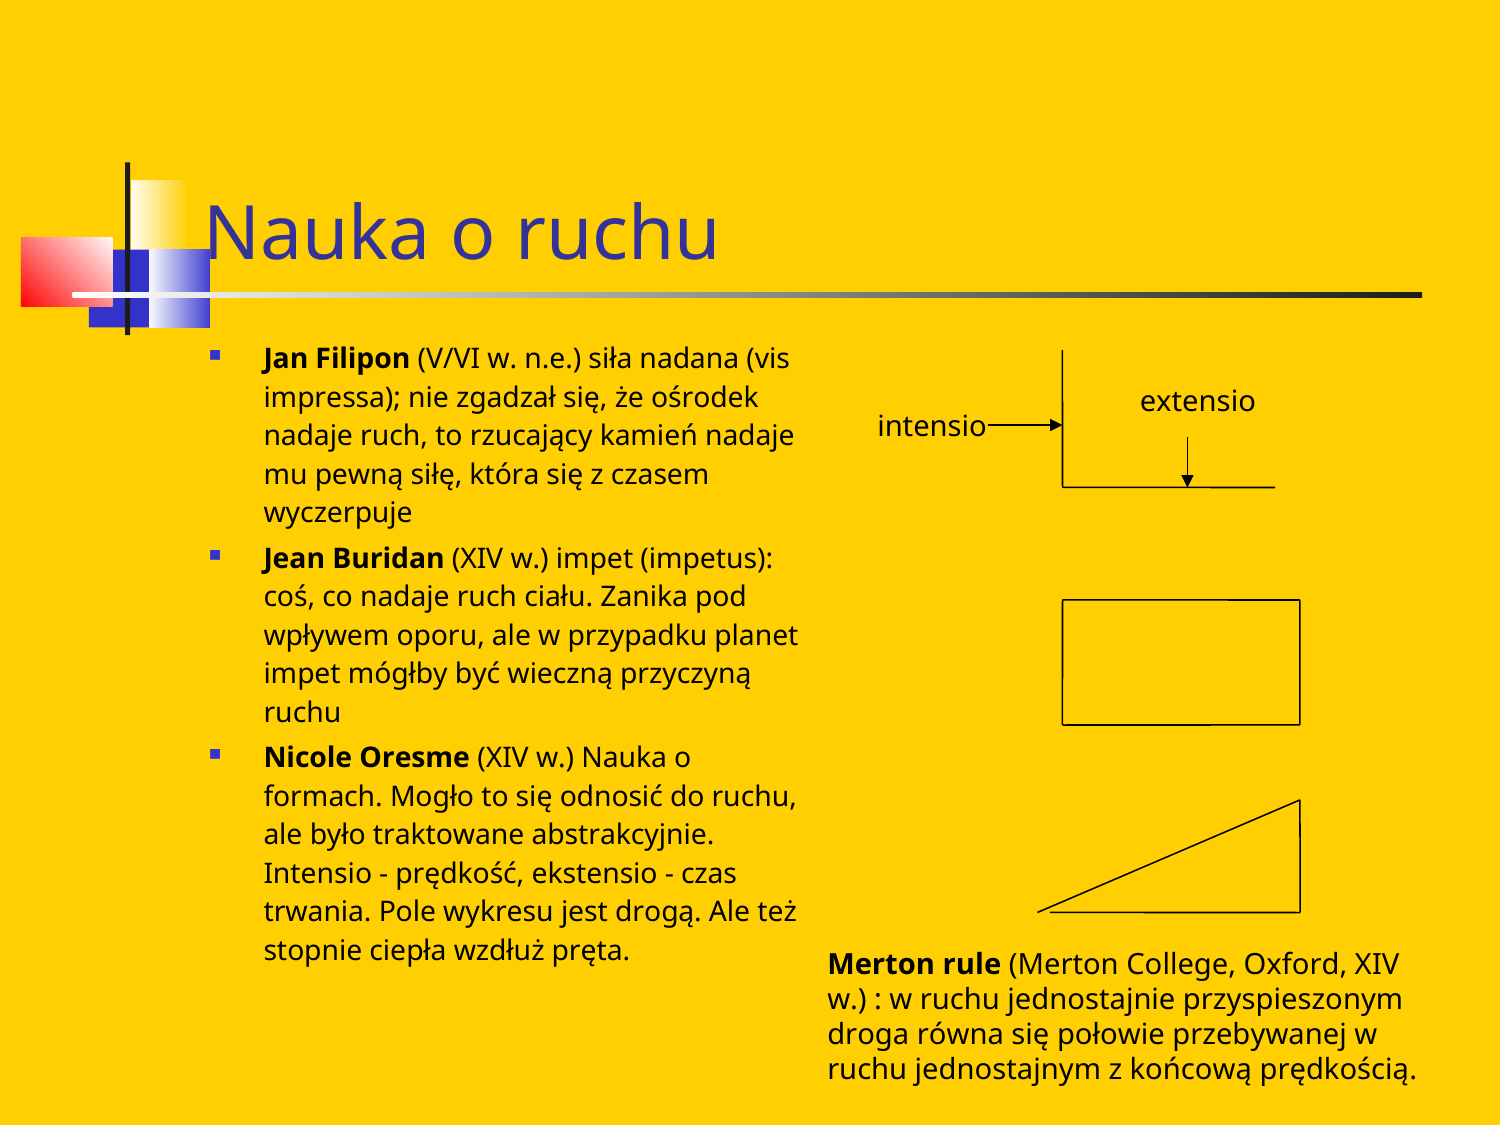

# Nauka o ruchu
Jan Filipon (V/VI w. n.e.) siła nadana (vis impressa); nie zgadzał się, że ośrodek nadaje ruch, to rzucający kamień nadaje mu pewną siłę, która się z czasem wyczerpuje
Jean Buridan (XIV w.) impet (impetus): coś, co nadaje ruch ciału. Zanika pod wpływem oporu, ale w przypadku planet impet mógłby być wieczną przyczyną ruchu
Nicole Oresme (XIV w.) Nauka o formach. Mogło to się odnosić do ruchu, ale było traktowane abstrakcyjnie. Intensio - prędkość, ekstensio - czas trwania. Pole wykresu jest drogą. Ale też stopnie ciepła wzdłuż pręta.
extensio
intensio
Merton rule (Merton College, Oxford, XIV w.) : w ruchu jednostajnie przyspieszonym droga równa się połowie przebywanej w ruchu jednostajnym z końcową prędkością.